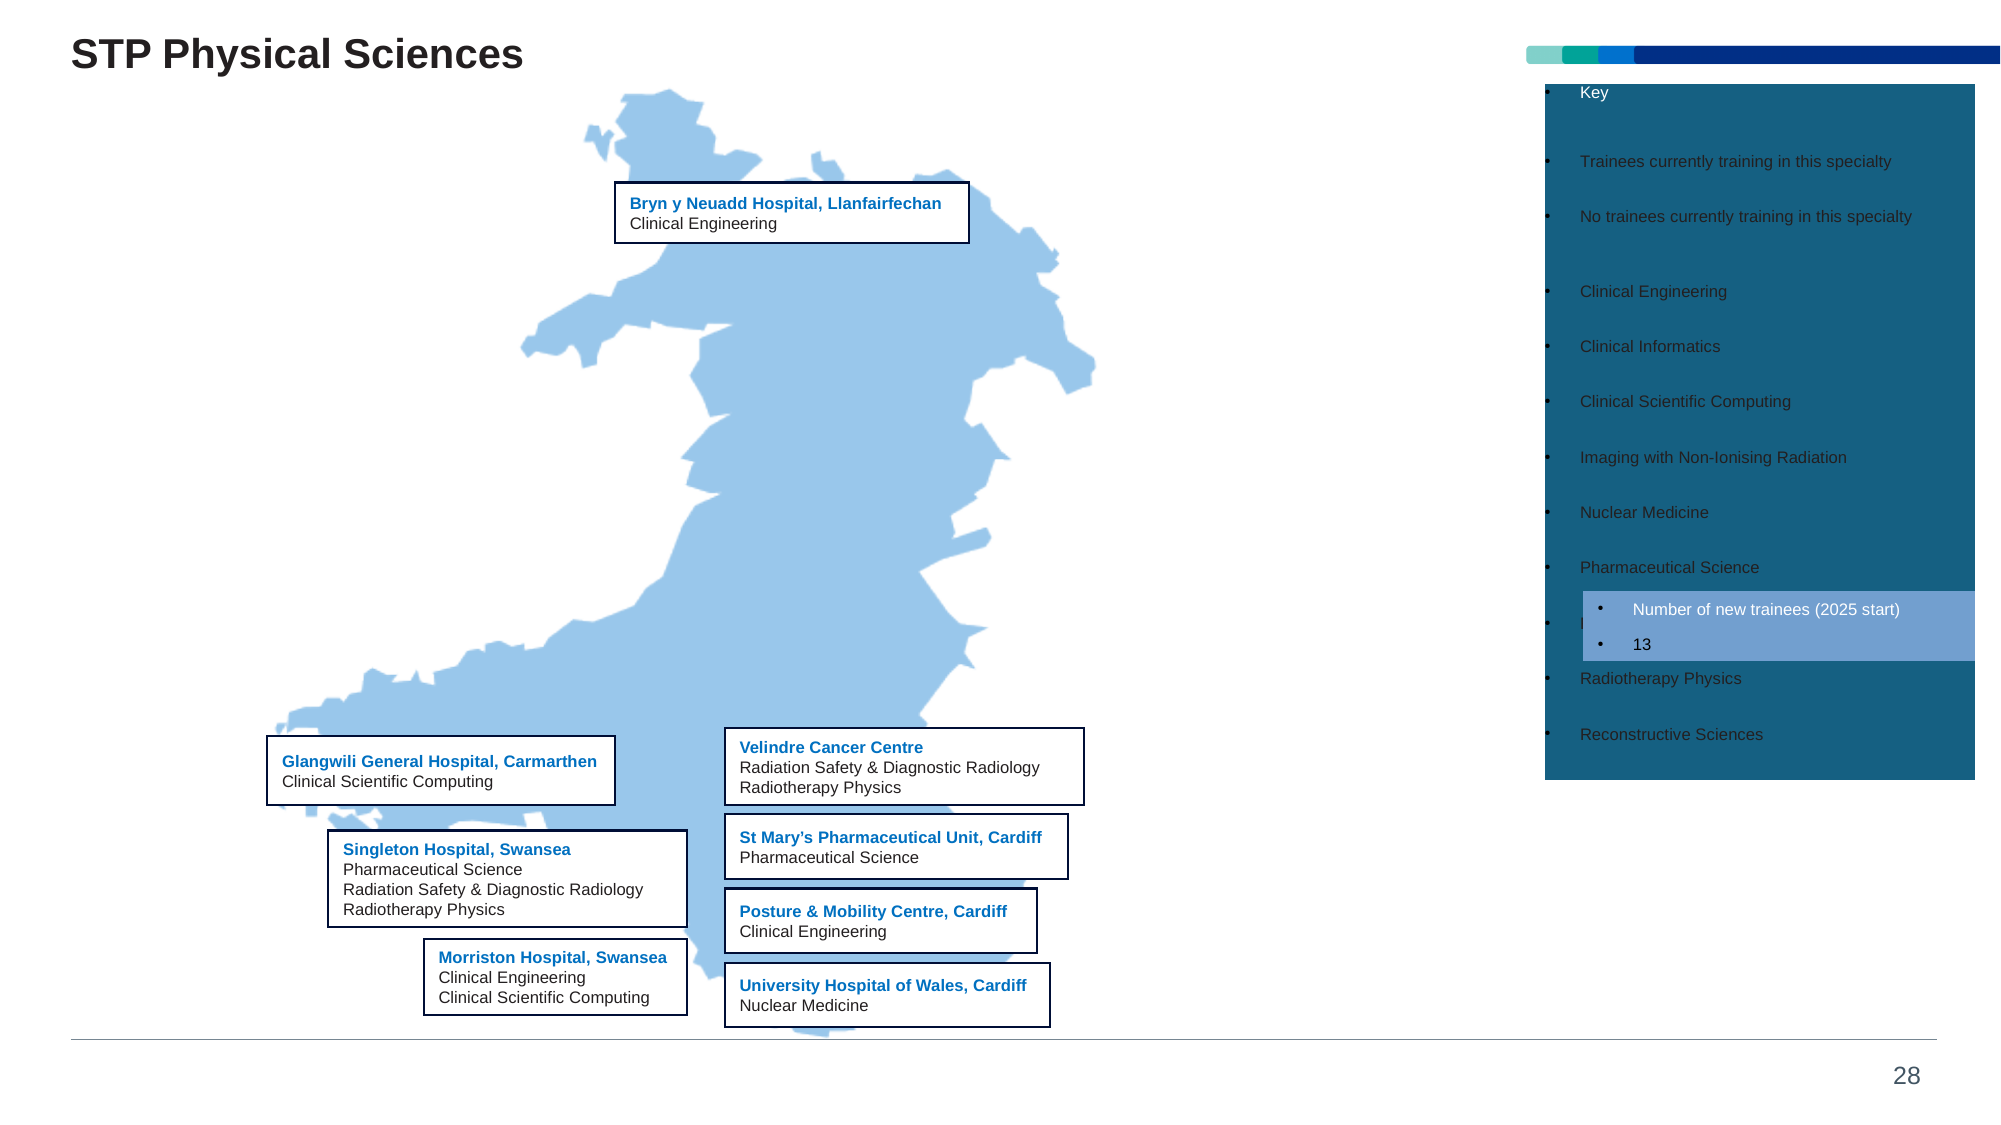

# STP Physical Sciences
| Key | |
| --- | --- |
| Trainees currently training in this specialty | |
| No trainees currently training in this specialty | |
Bryn y Neuadd Hospital, Llanfairfechan
Clinical Engineering
| Specialty | |
| --- | --- |
| Clinical Engineering | |
| Clinical Informatics | |
| Clinical Scientific Computing | |
| Imaging with Non-Ionising Radiation | |
| Nuclear Medicine | |
| Pharmaceutical Science | |
| Radiation Safety & Diagnostic Radiology | |
| Radiotherapy Physics | |
| Reconstructive Sciences | |
| Number of new trainees (2025 start) |
| --- |
| 13 |
Velindre Cancer Centre
Radiation Safety & Diagnostic Radiology
Radiotherapy Physics
Glangwili General Hospital, Carmarthen
Clinical Scientific Computing
St Mary’s Pharmaceutical Unit, Cardiff
Pharmaceutical Science
Singleton Hospital, Swansea
Pharmaceutical Science
Radiation Safety & Diagnostic Radiology
Radiotherapy Physics
Posture & Mobility Centre, Cardiff
Clinical Engineering
Morriston Hospital, Swansea
Clinical Engineering
Clinical Scientific Computing
University Hospital of Wales, Cardiff
Nuclear Medicine